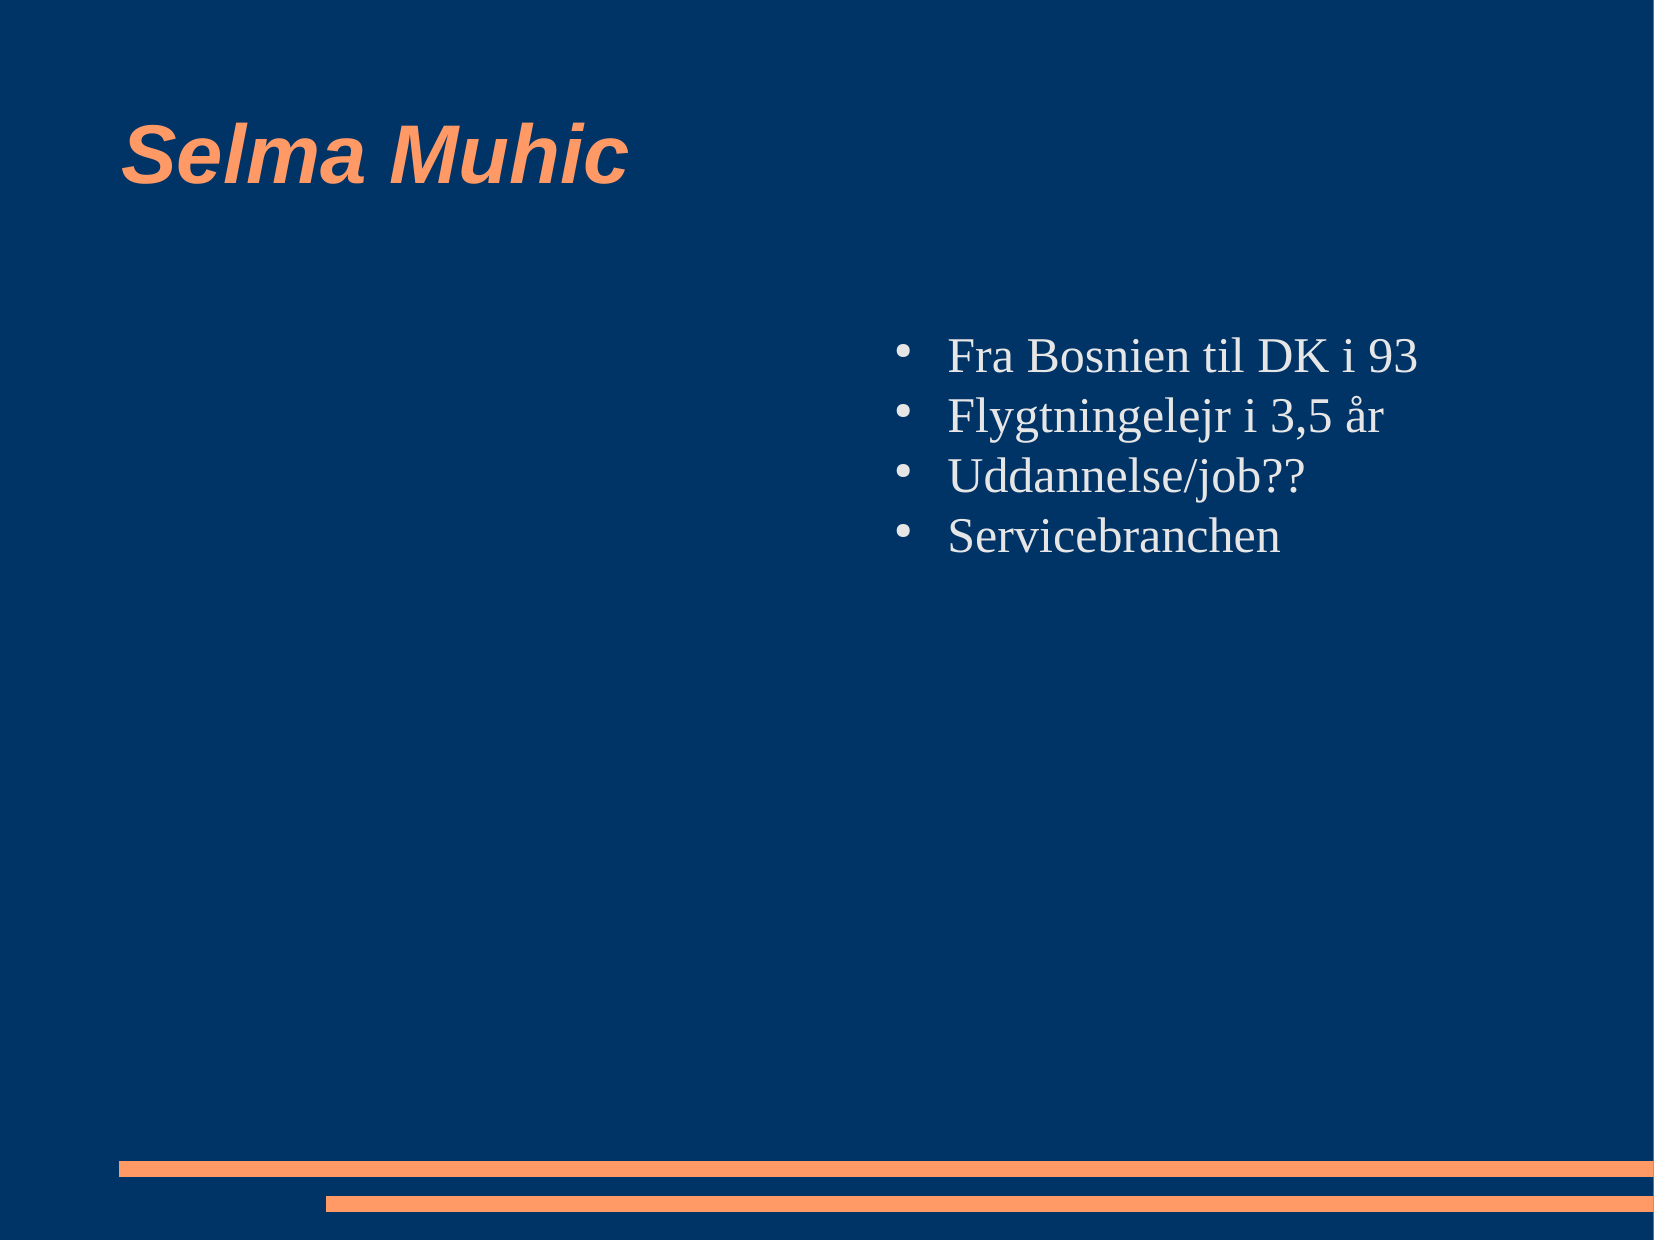

# Selma Muhic
Fra Bosnien til DK i 93
Flygtningelejr i 3,5 år
Uddannelse/job??
Servicebranchen